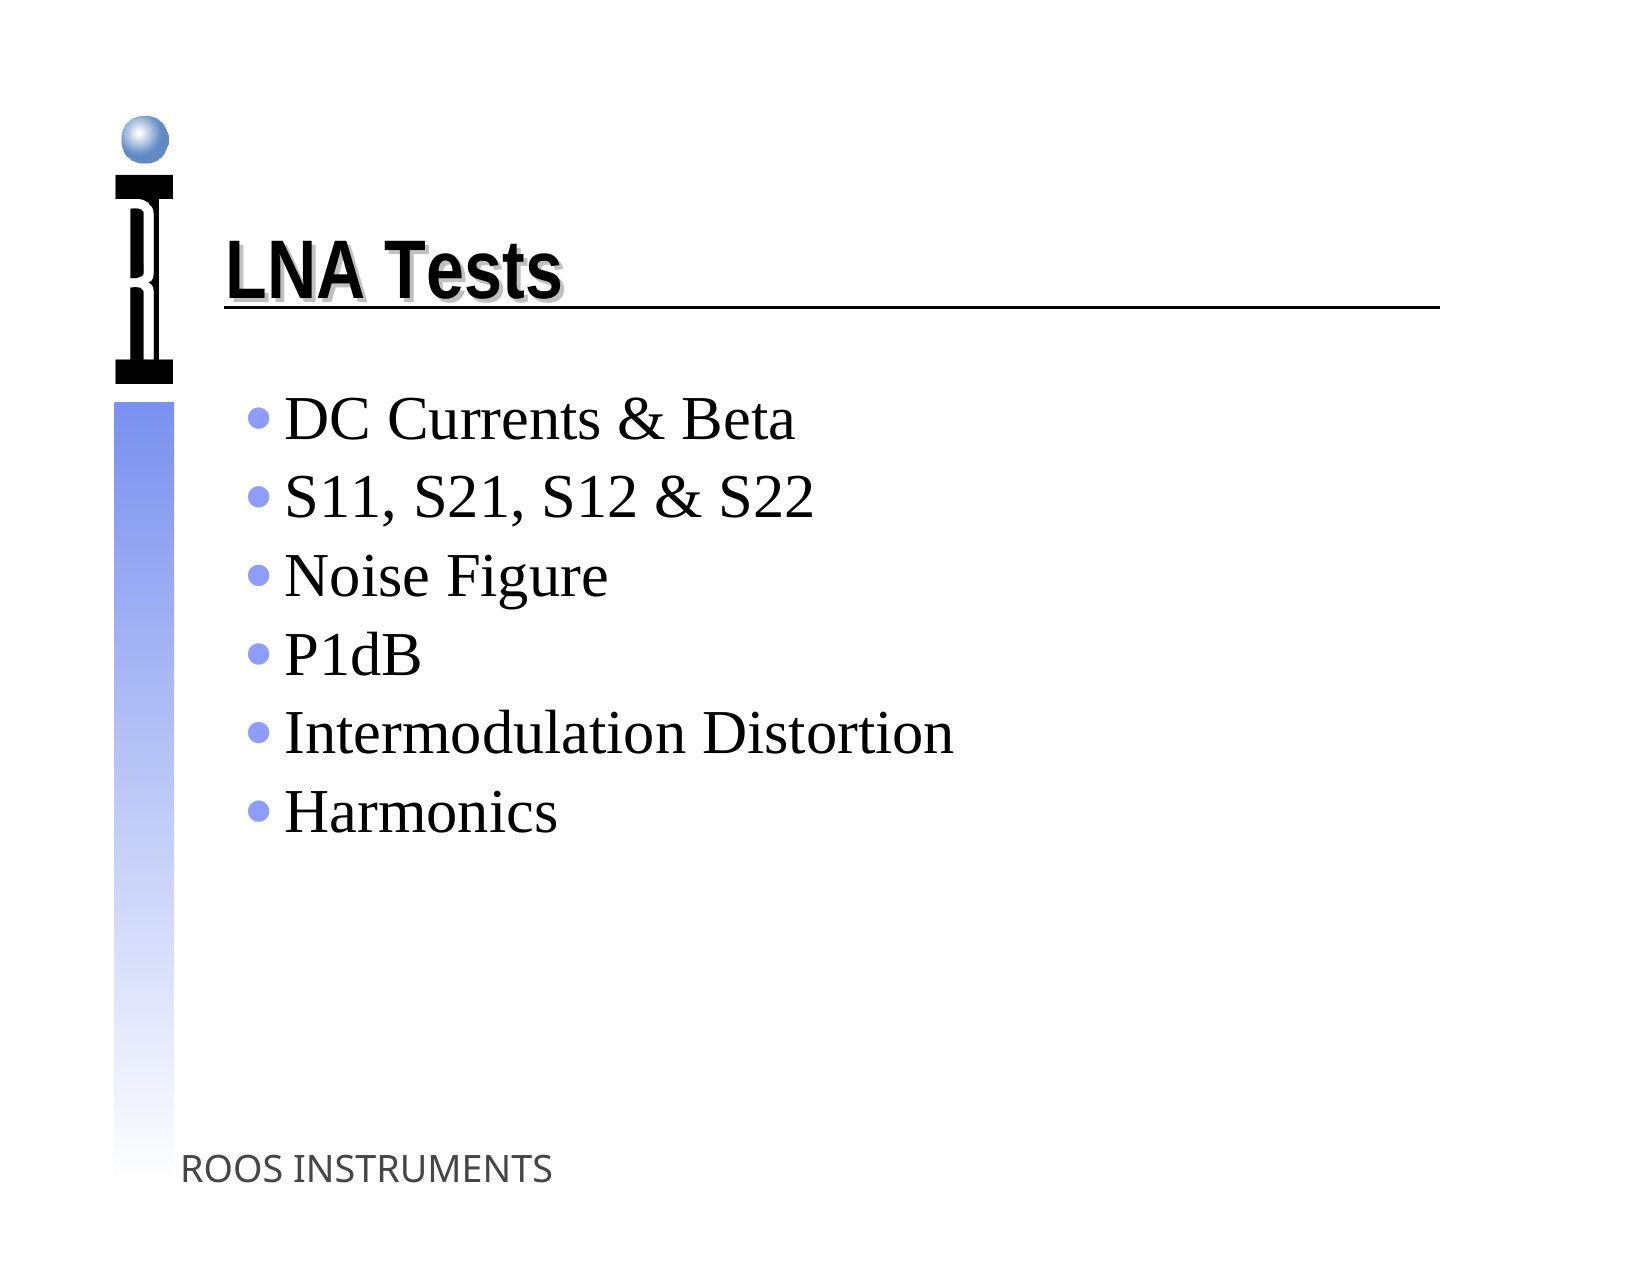

LNA Tests
DC Currents & Beta
S11, S21, S12 & S22
Noise Figure
P1dB
Intermodulation Distortion
Harmonics